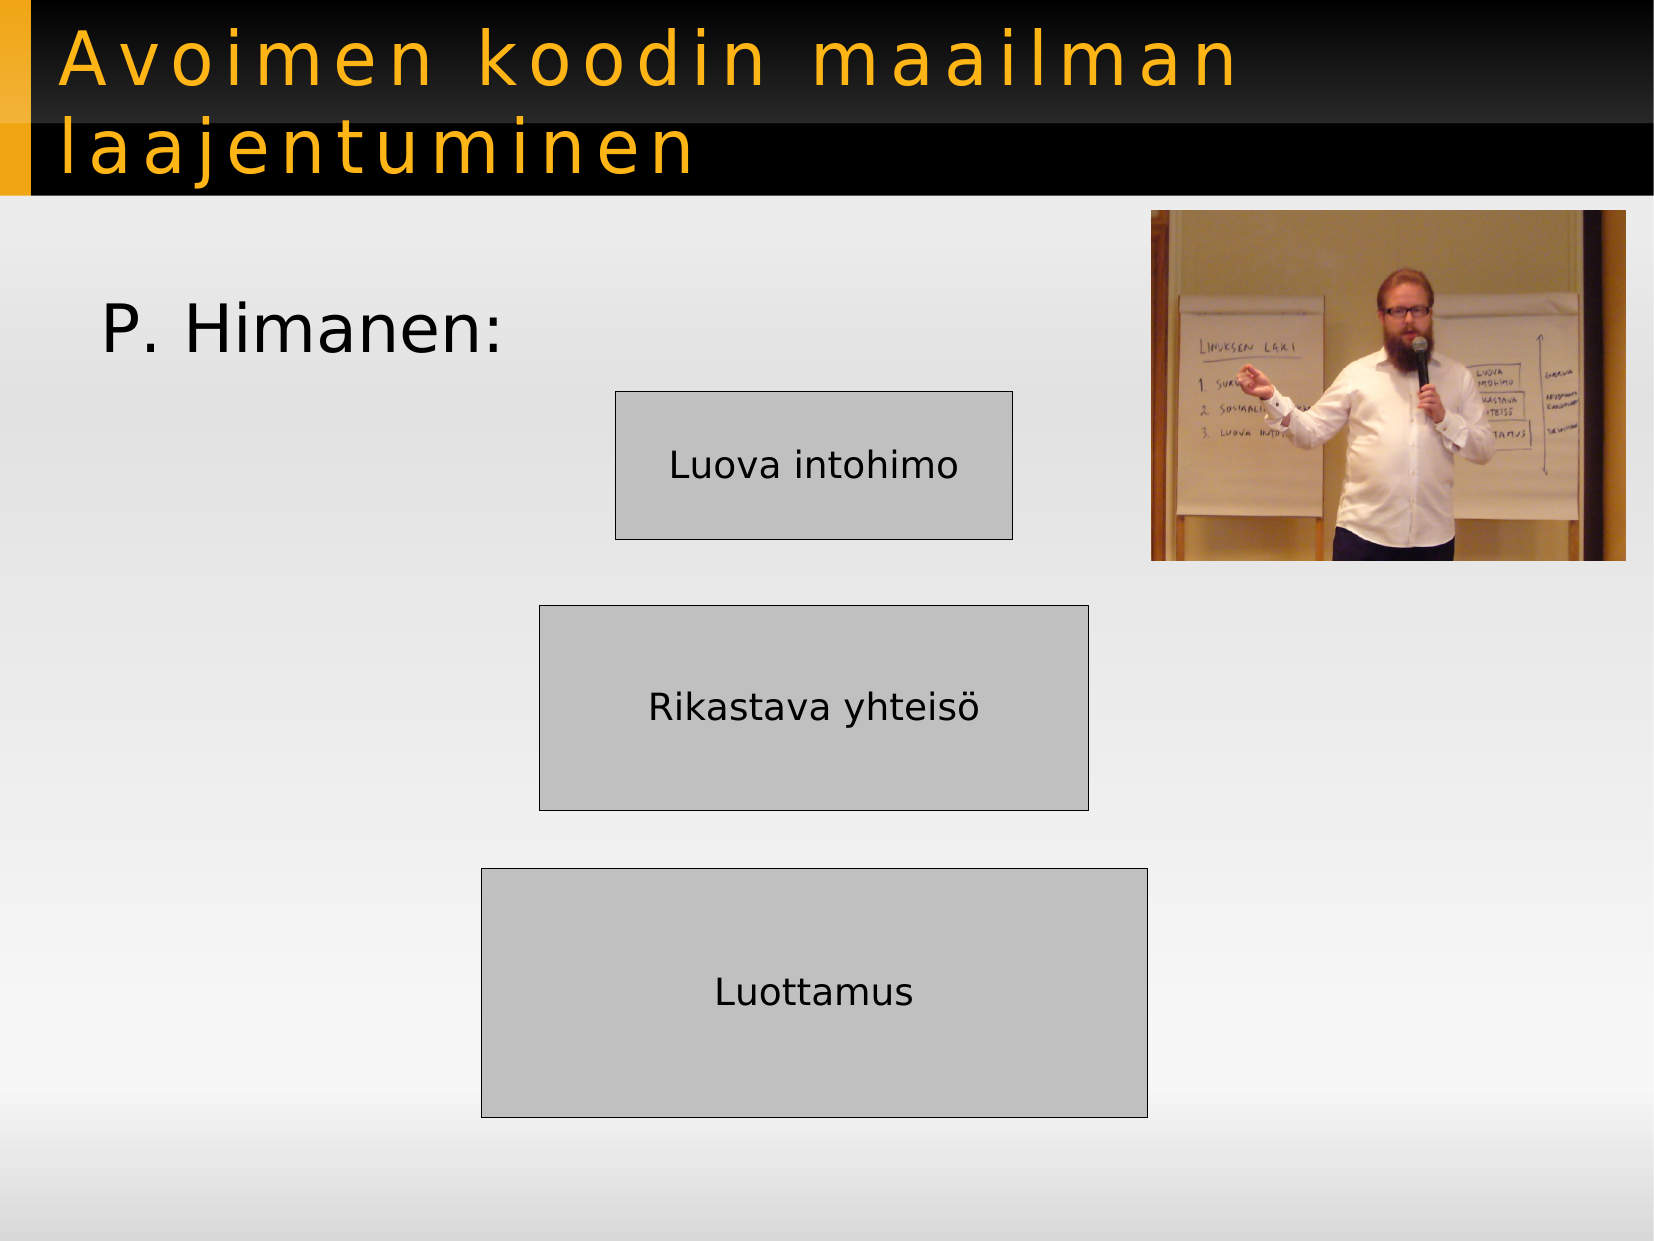

# Avoimen koodin maailman laajentuminen
P. Himanen:
Luova intohimo
Rikastava yhteisö
Luottamus